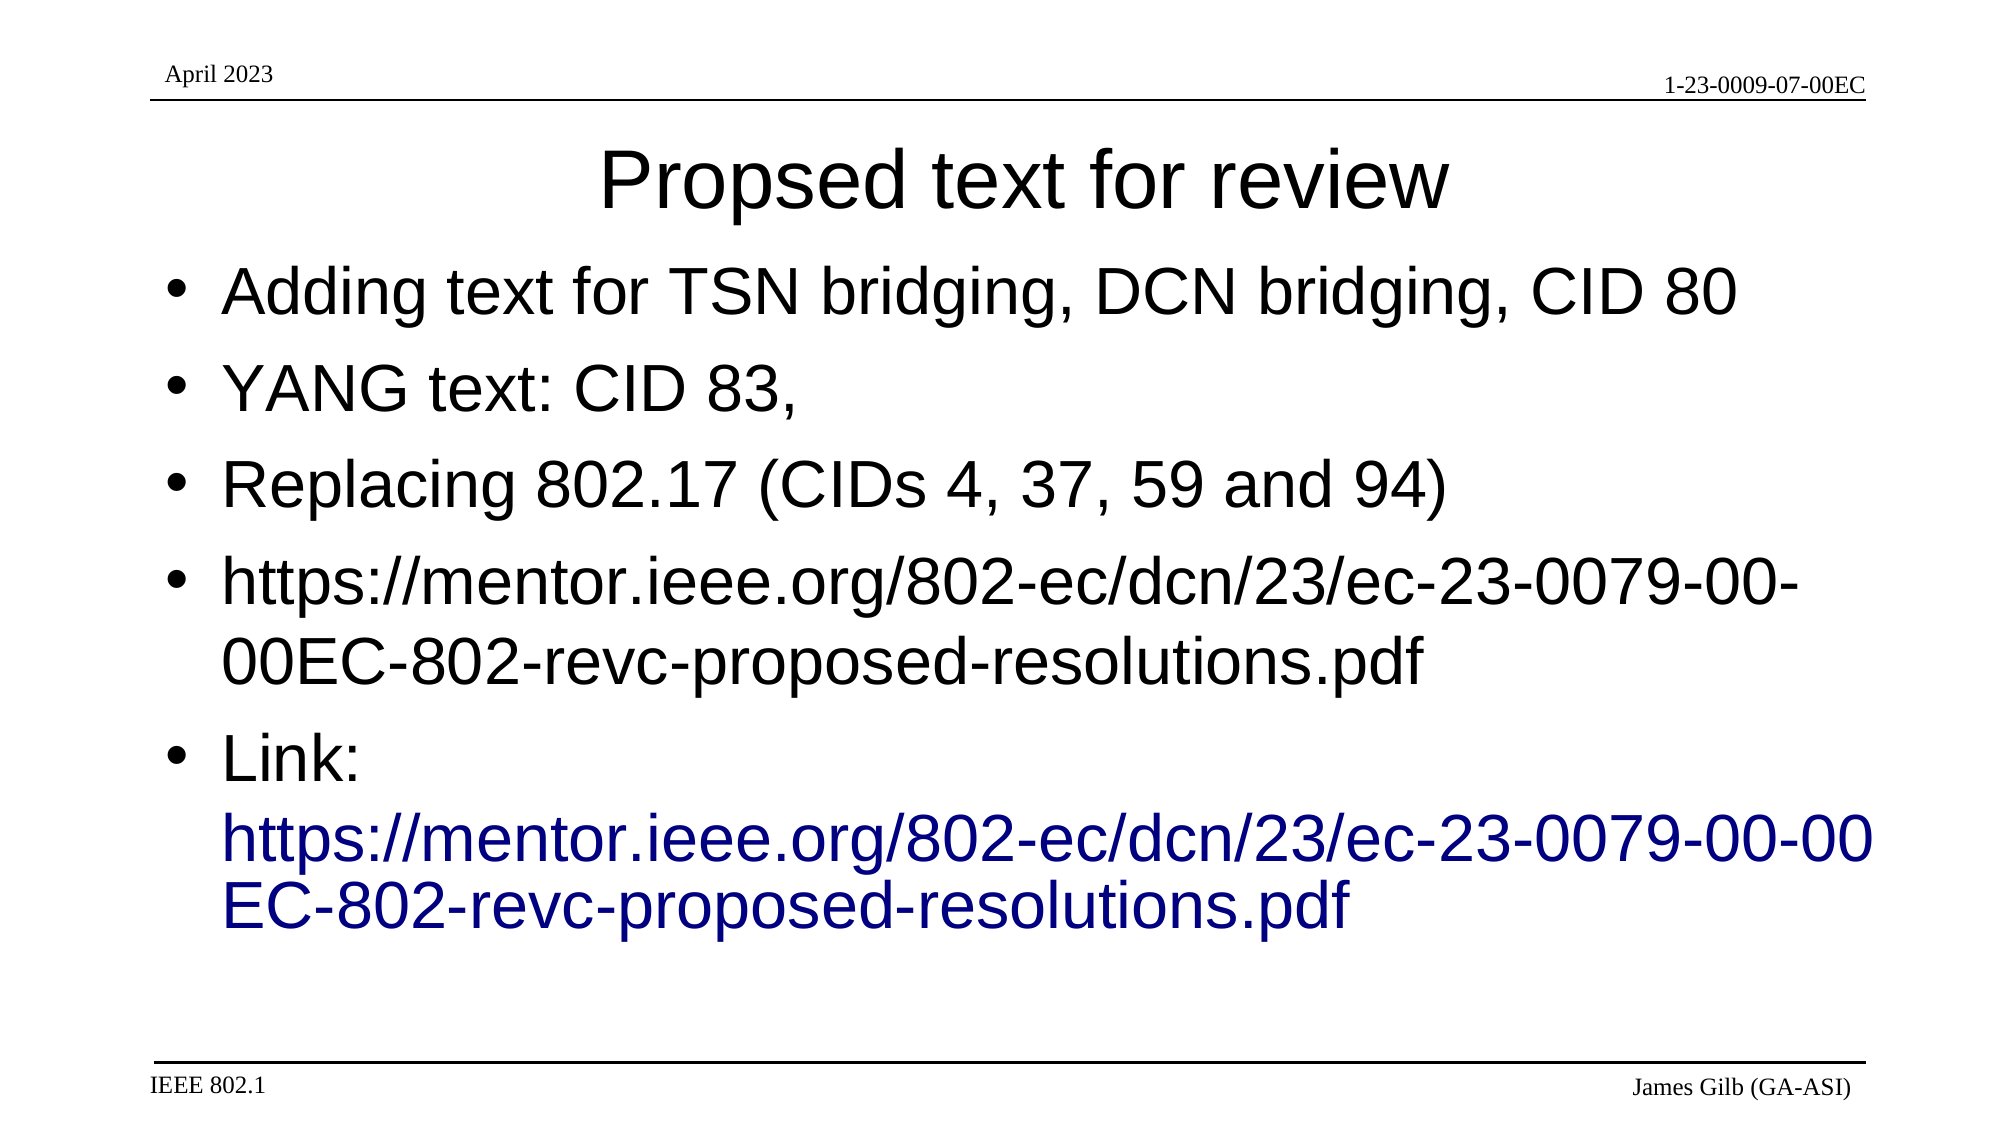

# Propsed text for review
Adding text for TSN bridging, DCN bridging, CID 80
YANG text: CID 83,
Replacing 802.17 (CIDs 4, 37, 59 and 94)
https://mentor.ieee.org/802-ec/dcn/23/ec-23-0079-00-00EC-802-revc-proposed-resolutions.pdf
Link: https://mentor.ieee.org/802-ec/dcn/23/ec-23-0079-00-00EC-802-revc-proposed-resolutions.pdf